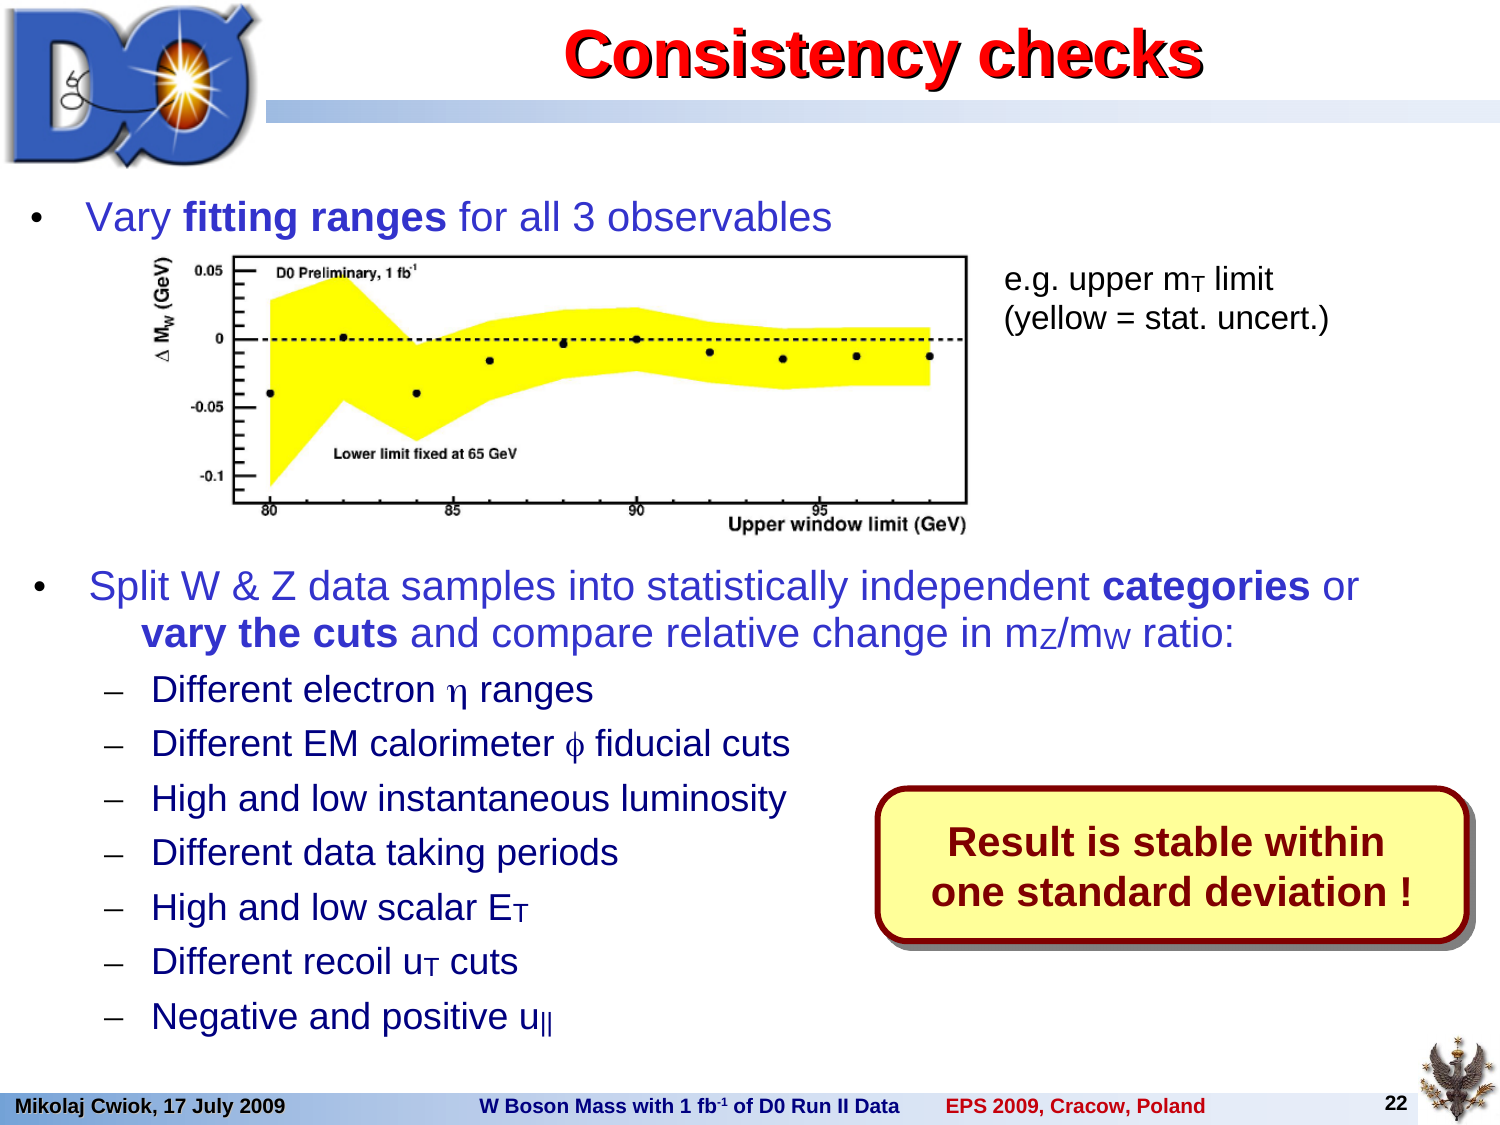

# Consistency checks
Vary fitting ranges for all 3 observables
	 													e.g. upper mT limit
														(yellow = stat. uncert.)
Split W & Z data samples into statistically independent categories or vary the cuts and compare relative change in mZ/mW ratio:
Different electron h ranges
Different EM calorimeter f fiducial cuts
High and low instantaneous luminosity
Different data taking periods
High and low scalar ET
Different recoil uT cuts
Negative and positive u||
Result is stable within
one standard deviation !
22